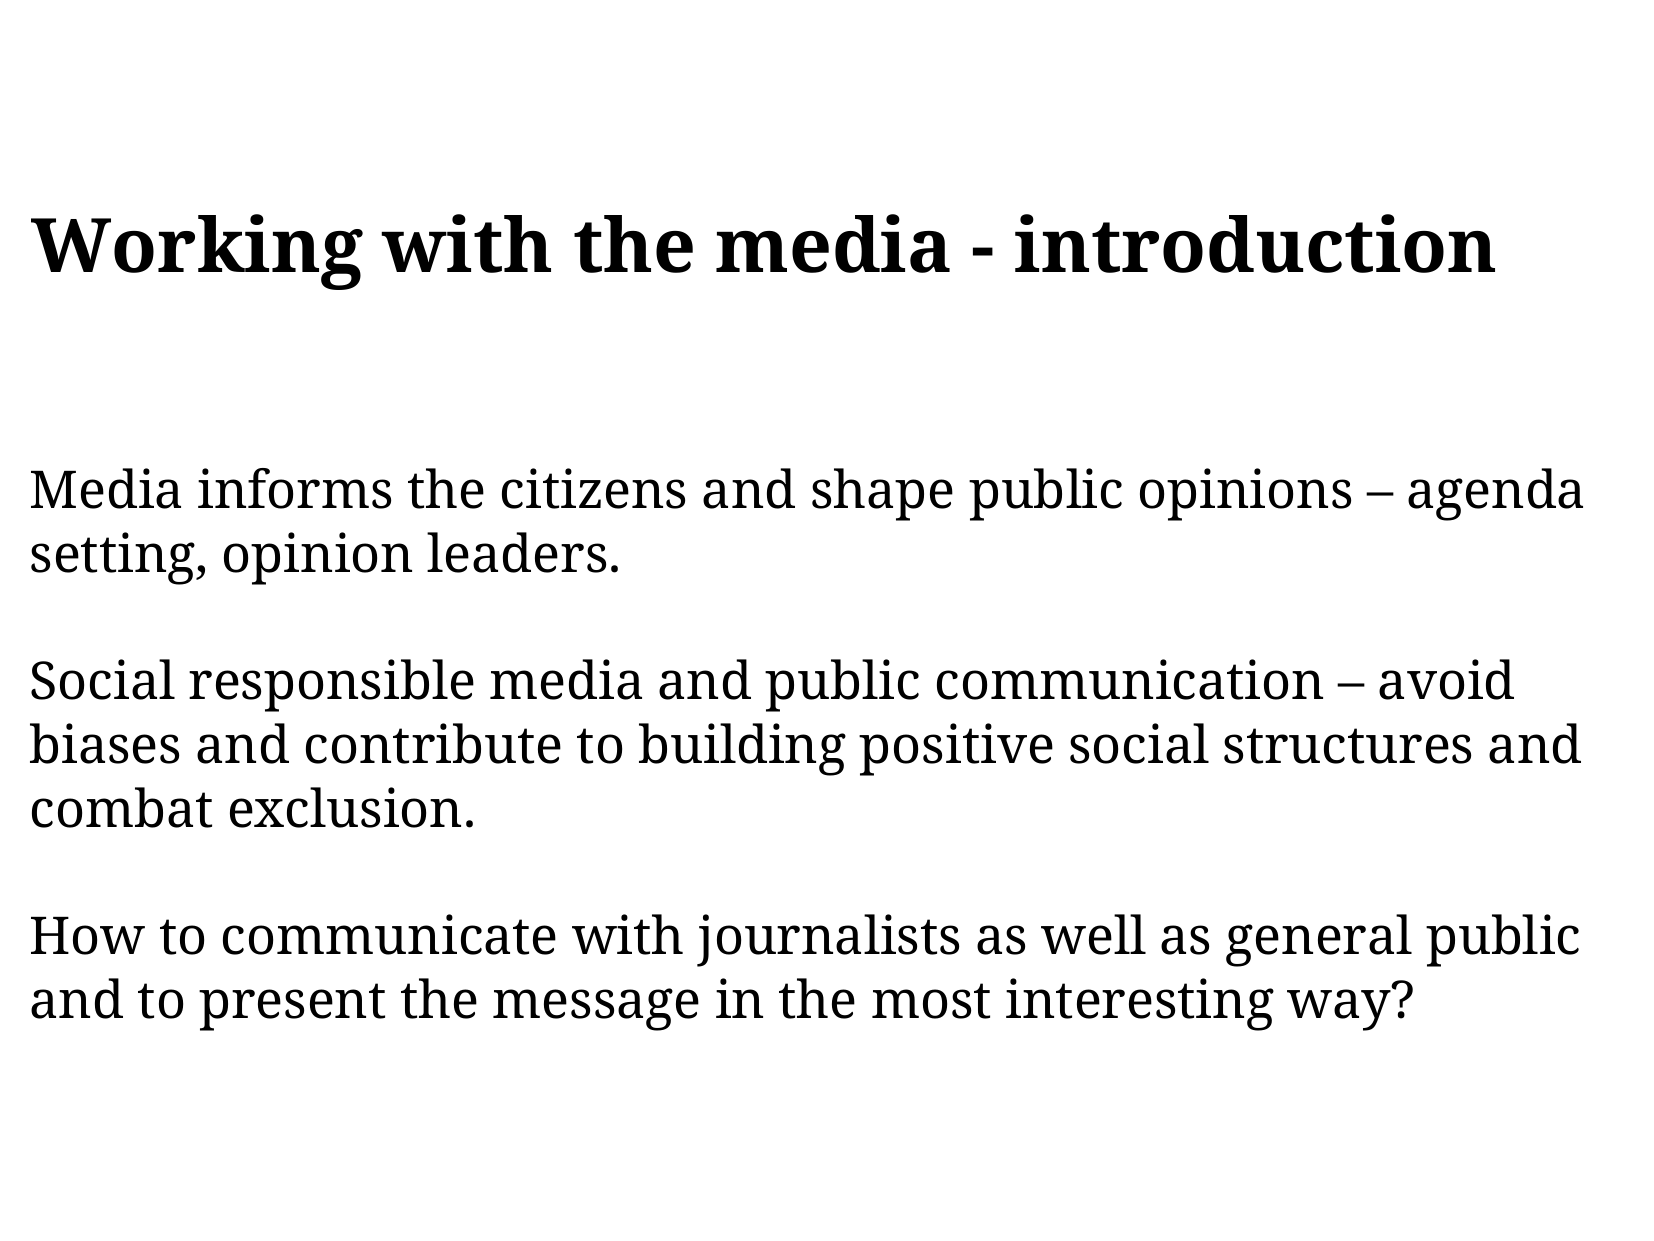

#
Working with the media - introduction
Media informs the citizens and shape public opinions – agenda setting, opinion leaders.
Social responsible media and public communication – avoid biases and contribute to building positive social structures and combat exclusion.
How to communicate with journalists as well as general public and to present the message in the most interesting way?